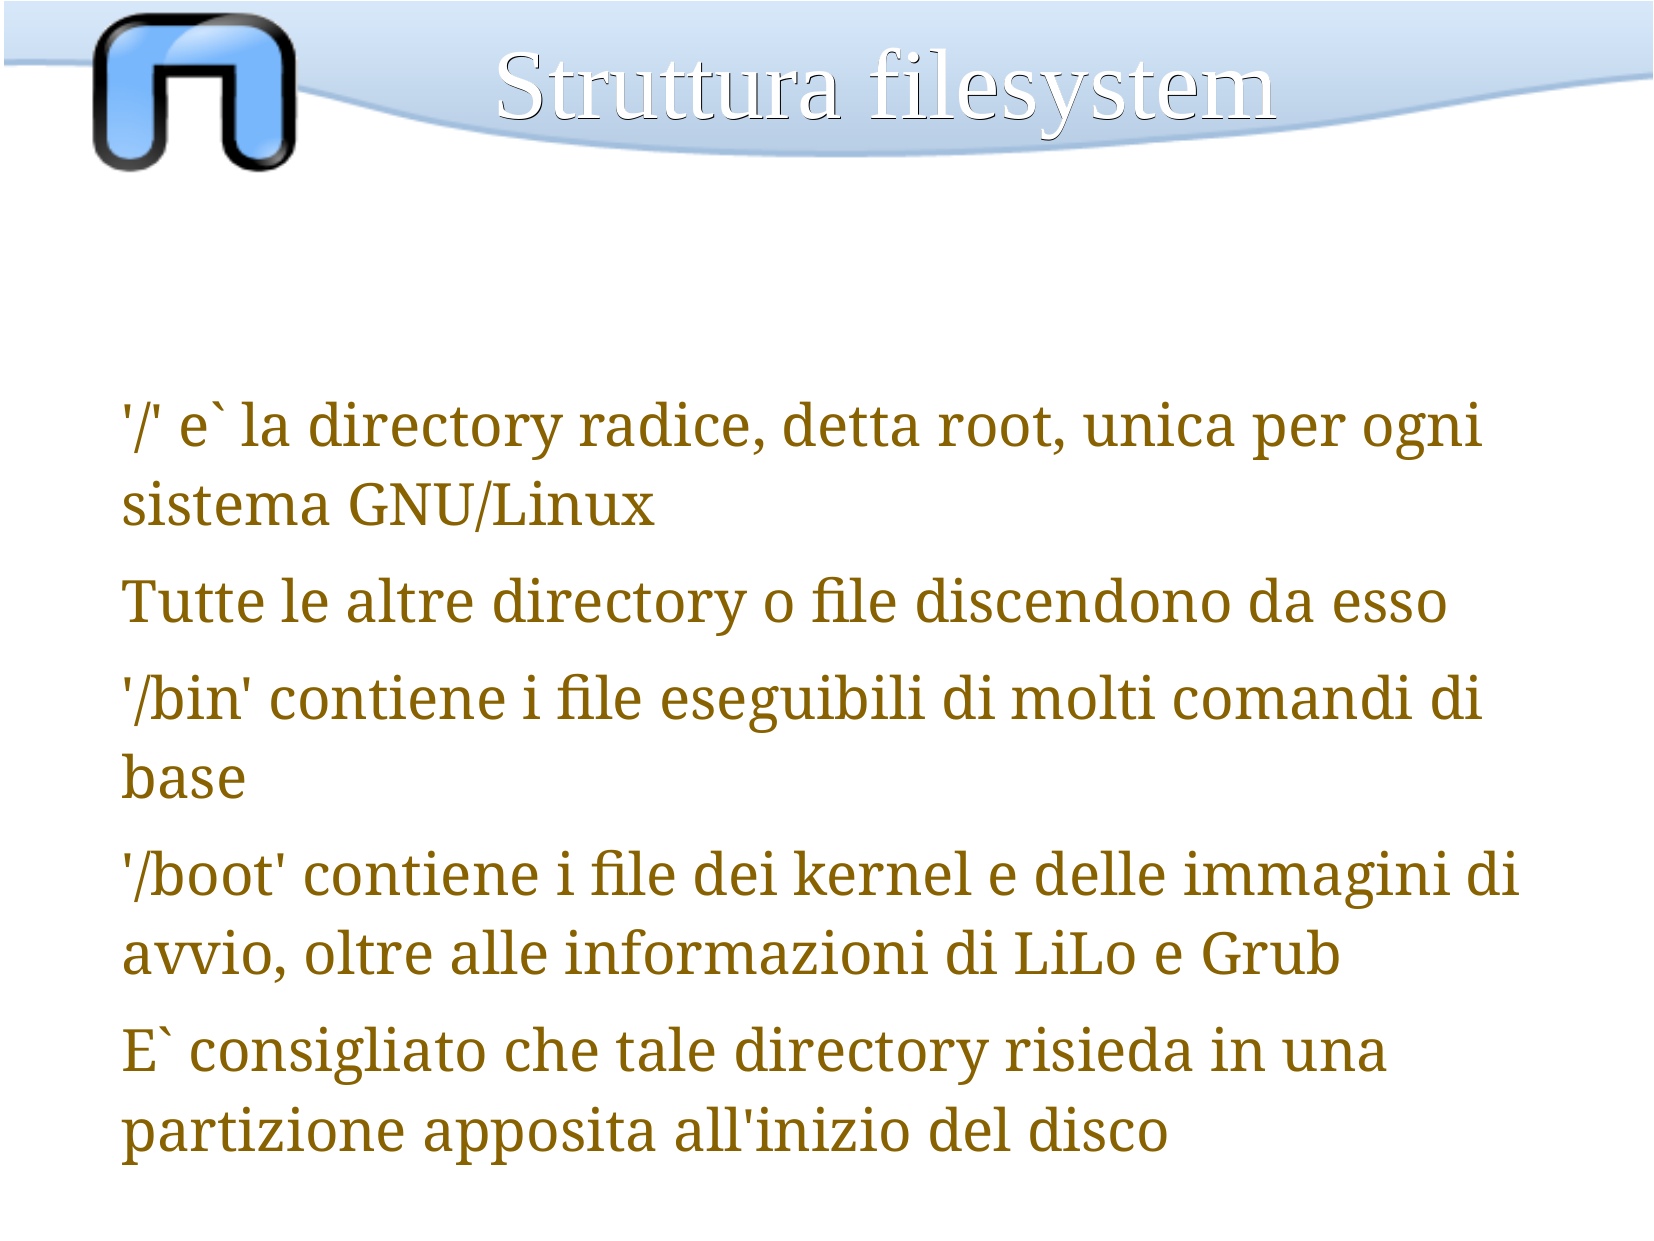

Struttura filesystem
# '/' e` la directory radice, detta root, unica per ogni sistema GNU/Linux
Tutte le altre directory o file discendono da esso
'/bin' contiene i file eseguibili di molti comandi di base
'/boot' contiene i file dei kernel e delle immagini di avvio, oltre alle informazioni di LiLo e Grub
E` consigliato che tale directory risieda in una partizione apposita all'inizio del disco